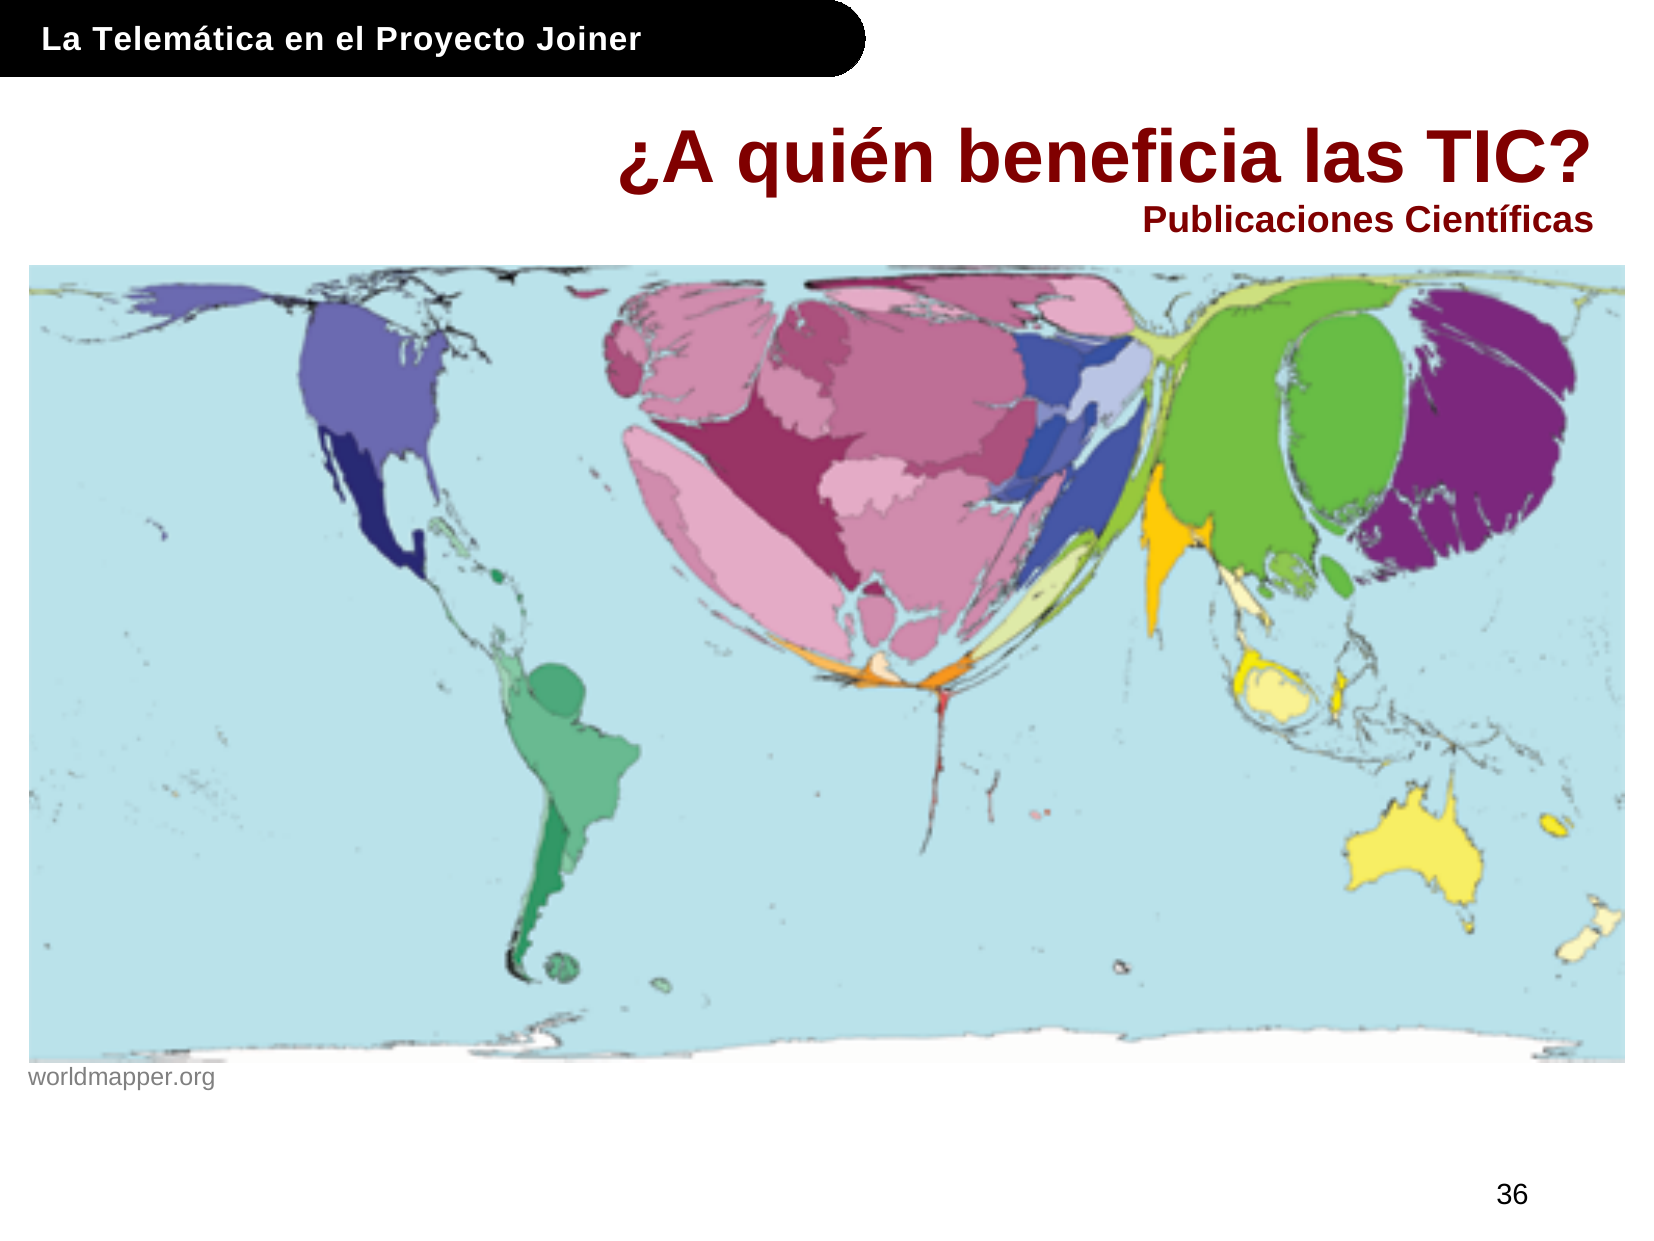

# ¿A quién beneficia las TIC? Publicaciones Científicas
worldmapper.org